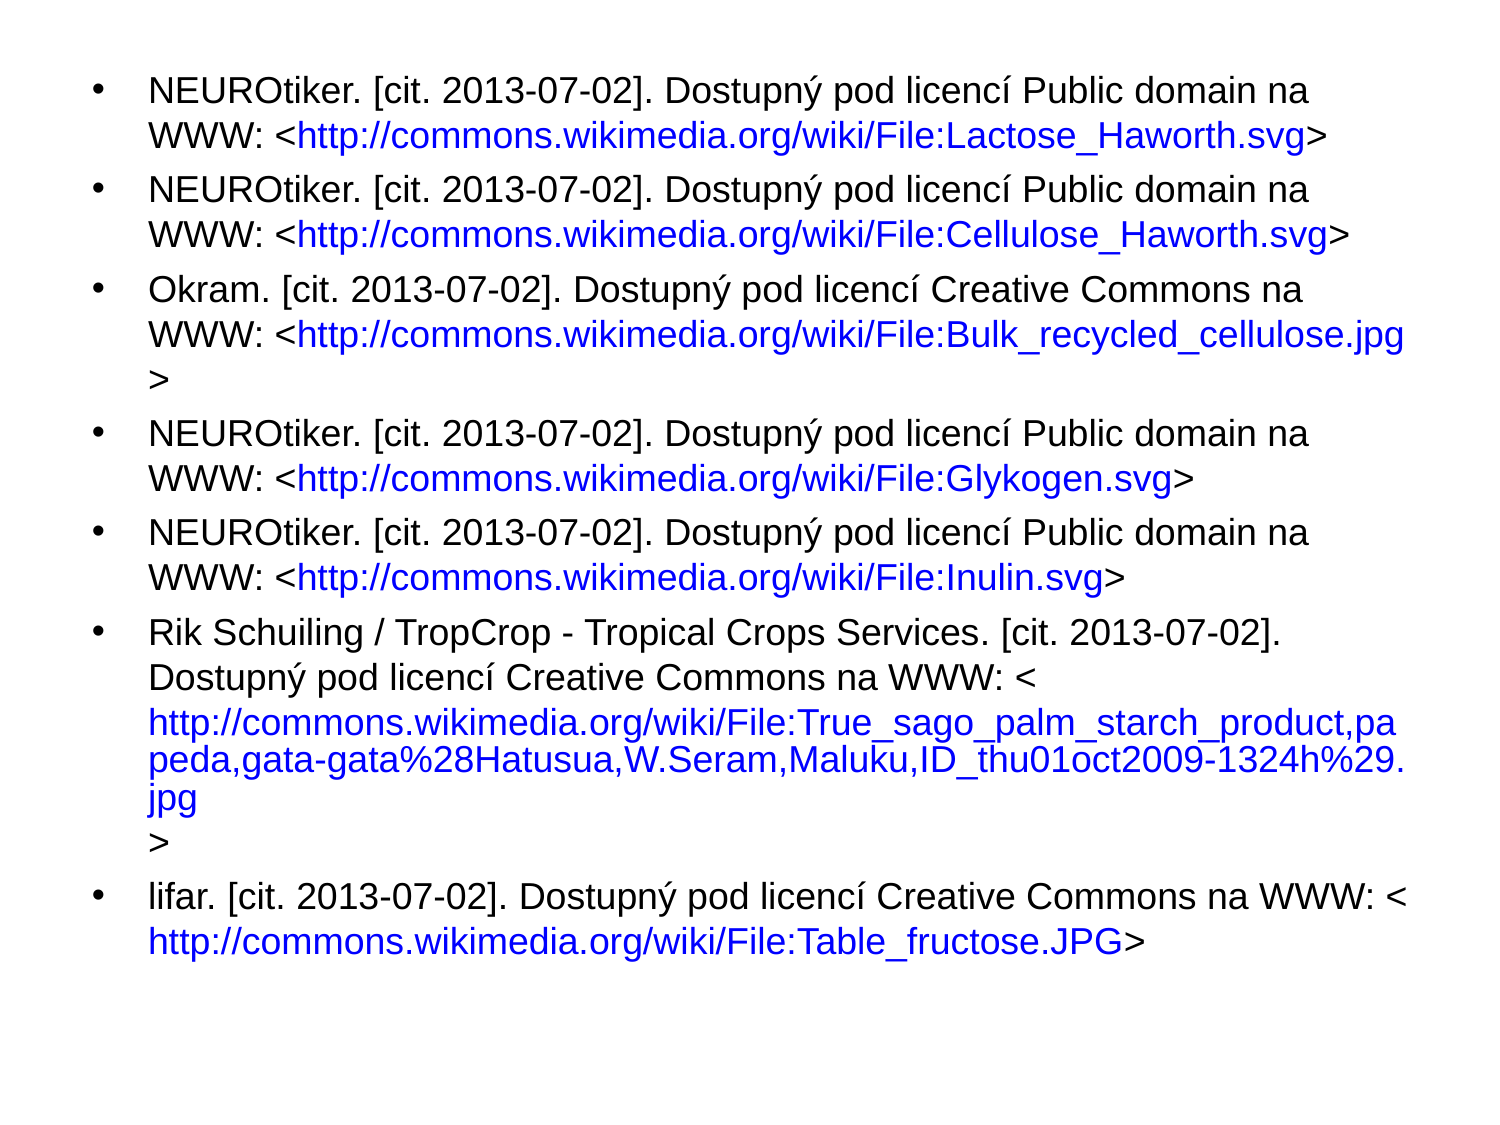

# NEUROtiker. [cit. 2013-07-02]. Dostupný pod licencí Public domain na WWW: <http://commons.wikimedia.org/wiki/File:Lactose_Haworth.svg>
NEUROtiker. [cit. 2013-07-02]. Dostupný pod licencí Public domain na WWW: <http://commons.wikimedia.org/wiki/File:Cellulose_Haworth.svg>
Okram. [cit. 2013-07-02]. Dostupný pod licencí Creative Commons na WWW: <http://commons.wikimedia.org/wiki/File:Bulk_recycled_cellulose.jpg>
NEUROtiker. [cit. 2013-07-02]. Dostupný pod licencí Public domain na WWW: <http://commons.wikimedia.org/wiki/File:Glykogen.svg>
NEUROtiker. [cit. 2013-07-02]. Dostupný pod licencí Public domain na WWW: <http://commons.wikimedia.org/wiki/File:Inulin.svg>
Rik Schuiling / TropCrop - Tropical Crops Services. [cit. 2013-07-02]. Dostupný pod licencí Creative Commons na WWW: <http://commons.wikimedia.org/wiki/File:True_sago_palm_starch_product,papeda,gata-gata%28Hatusua,W.Seram,Maluku,ID_thu01oct2009-1324h%29.jpg>
lifar. [cit. 2013-07-02]. Dostupný pod licencí Creative Commons na WWW: <http://commons.wikimedia.org/wiki/File:Table_fructose.JPG>